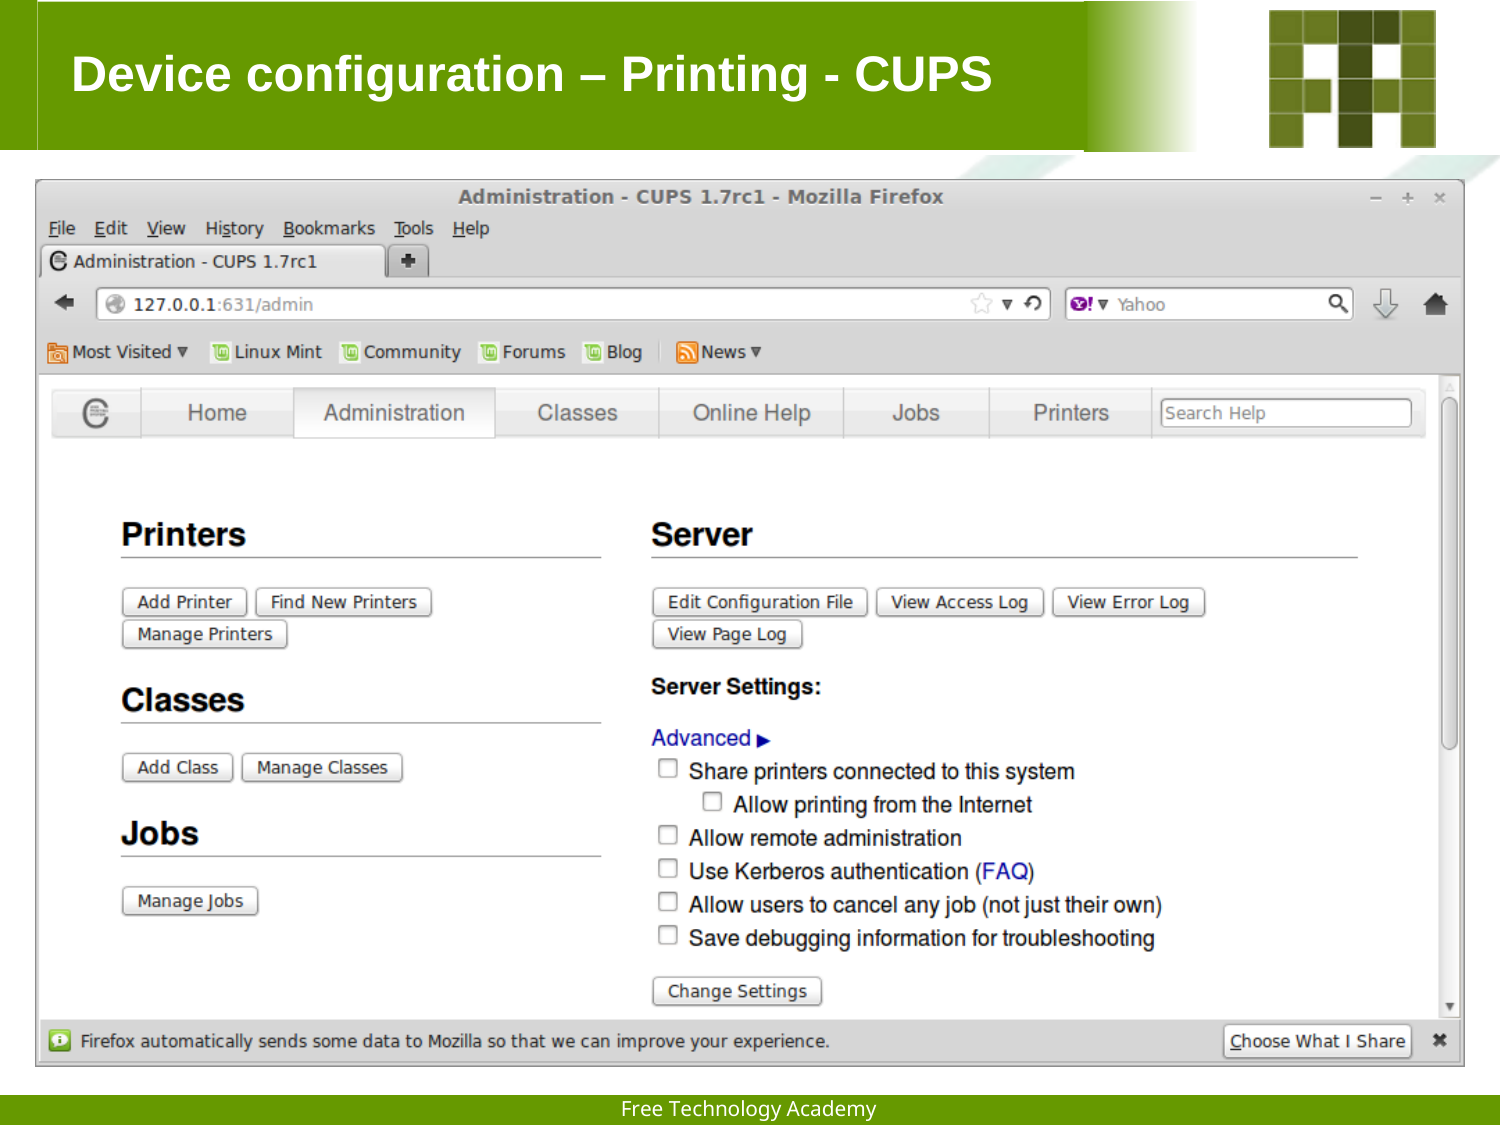

# Device configuration – Printing - CUPS